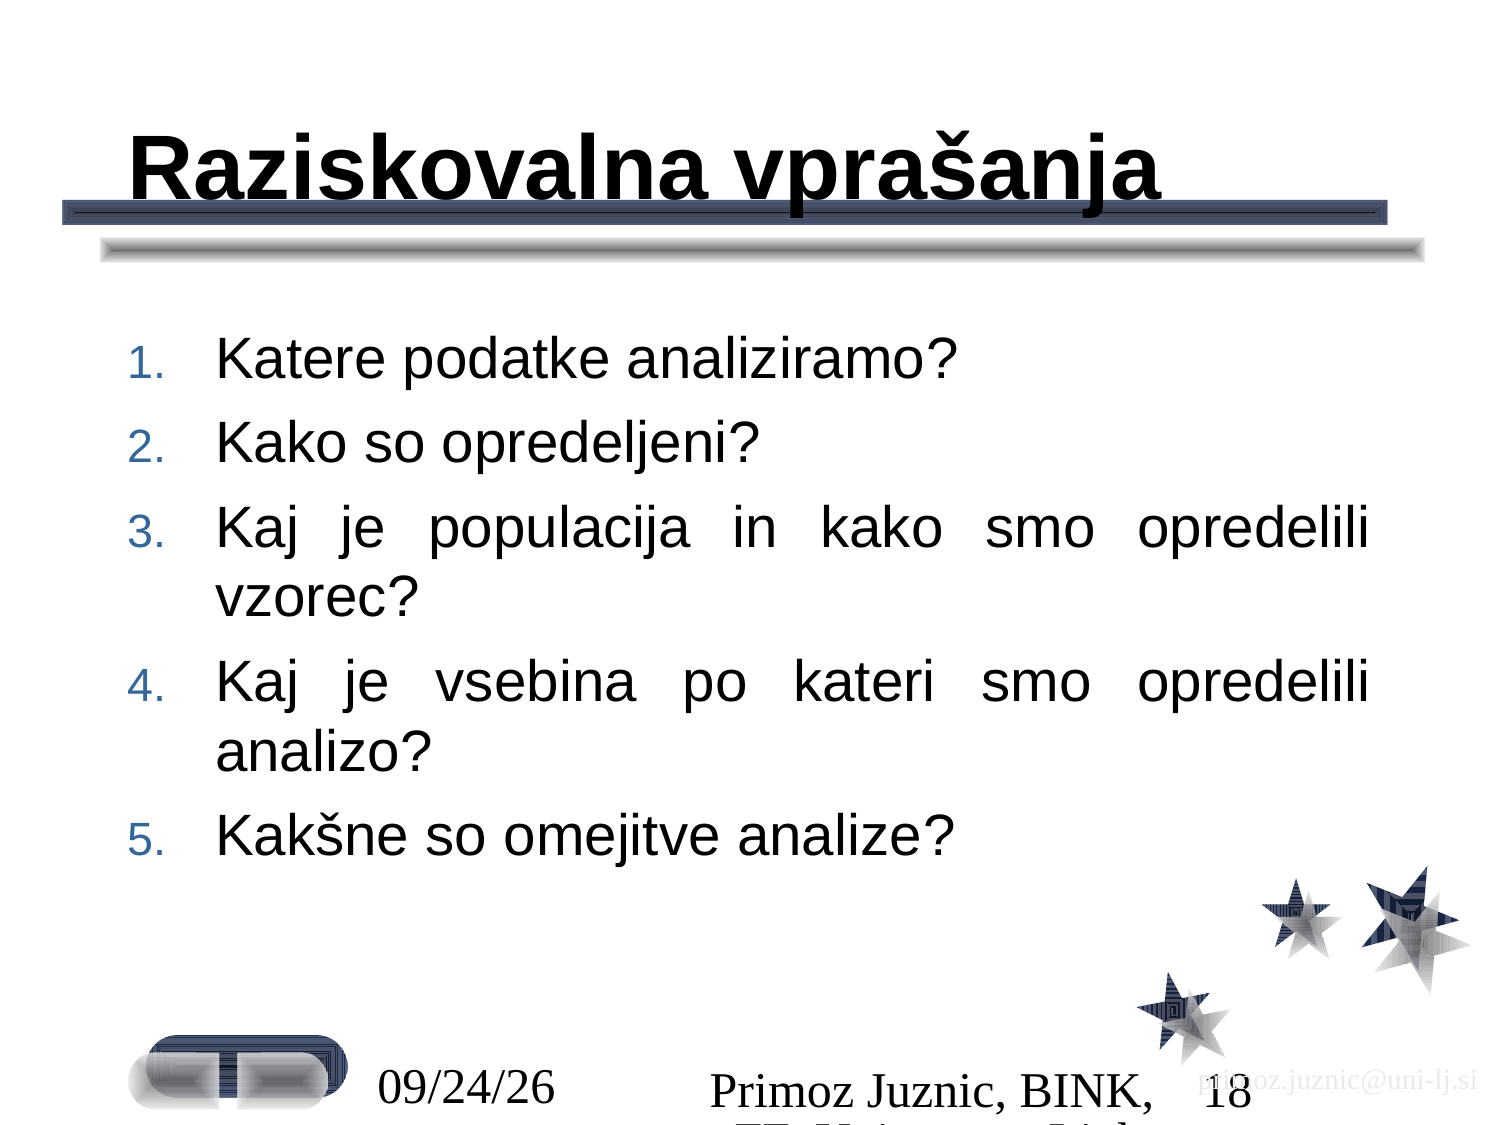

# Raziskovalna vprašanja
Katere podatke analiziramo?
Kako so opredeljeni?
Kaj je populacija in kako smo opredelili vzorec?
Kaj je vsebina po kateri smo opredelili analizo?
Kakšne so omejitve analize?
Primoz Juznic, BINK, FF, Univerza v Ljubljani
18